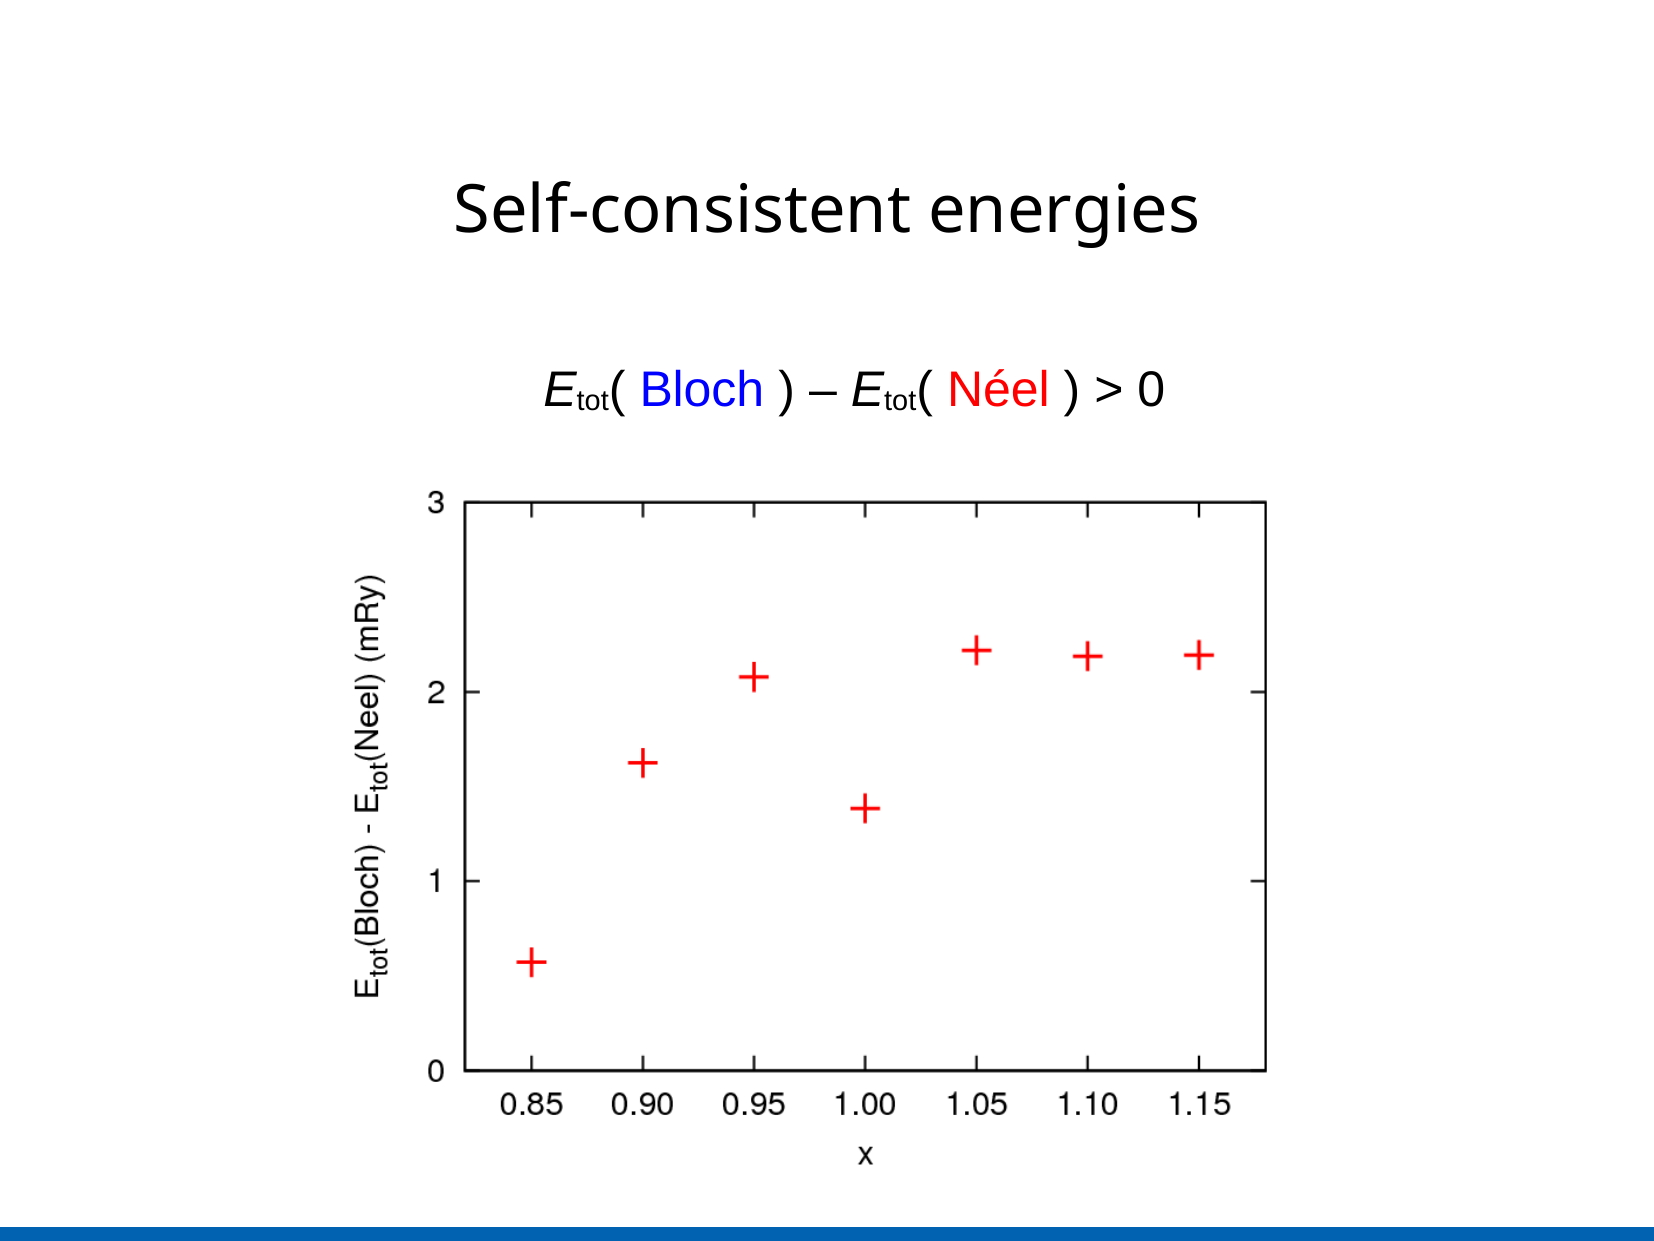

# Self-consistent energies
Etot( Bloch ) – Etot( Néel ) > 0